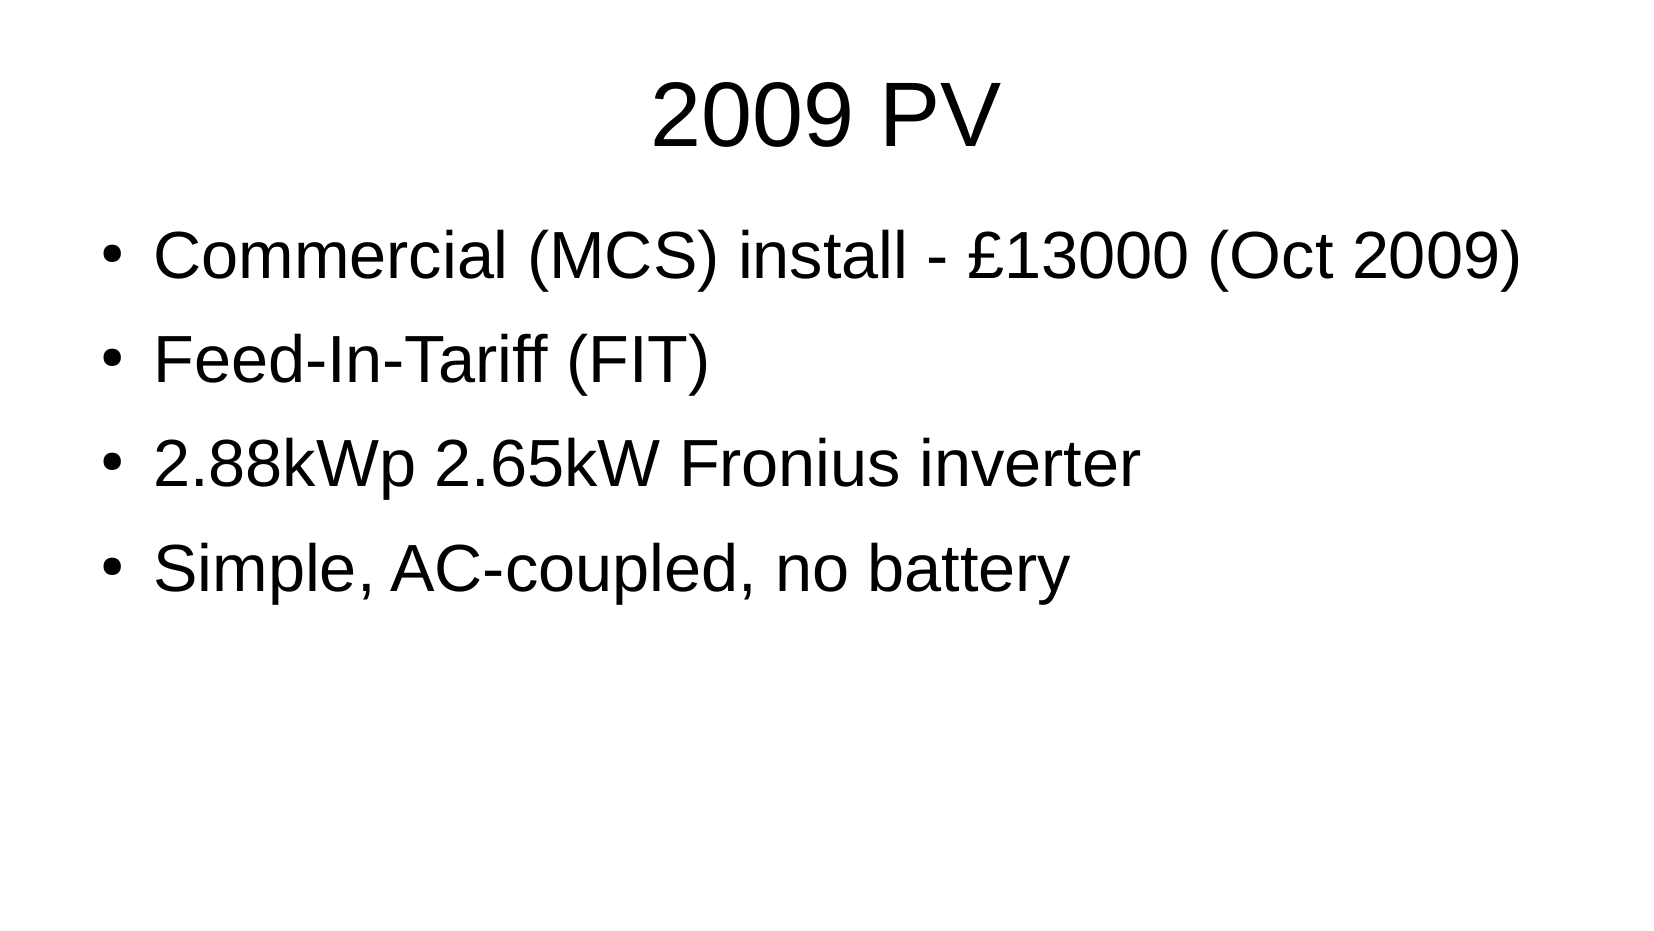

# 2009 PV
Commercial (MCS) install - £13000 (Oct 2009)
Feed-In-Tariff (FIT)
2.88kWp 2.65kW Fronius inverter
Simple, AC-coupled, no battery